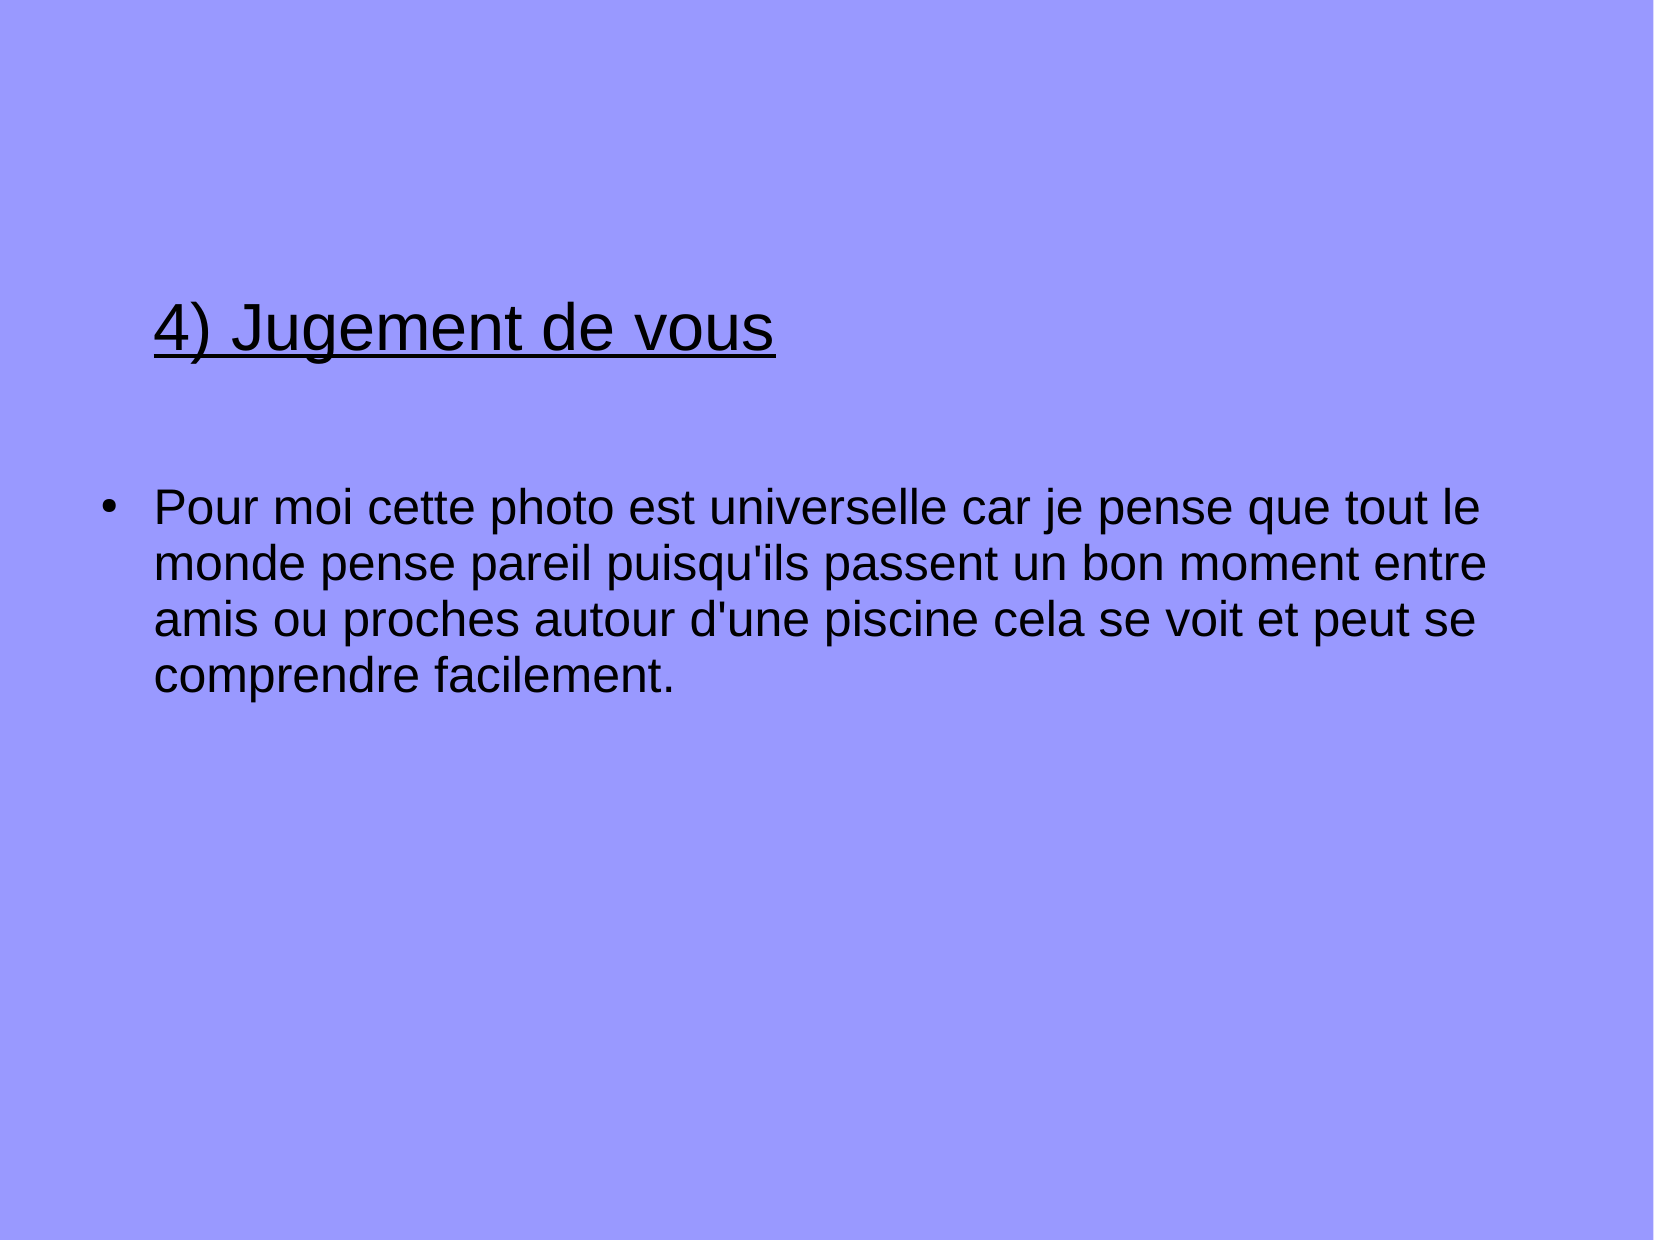

#
4) Jugement de vous
Pour moi cette photo est universelle car je pense que tout le monde pense pareil puisqu'ils passent un bon moment entre amis ou proches autour d'une piscine cela se voit et peut se comprendre facilement.